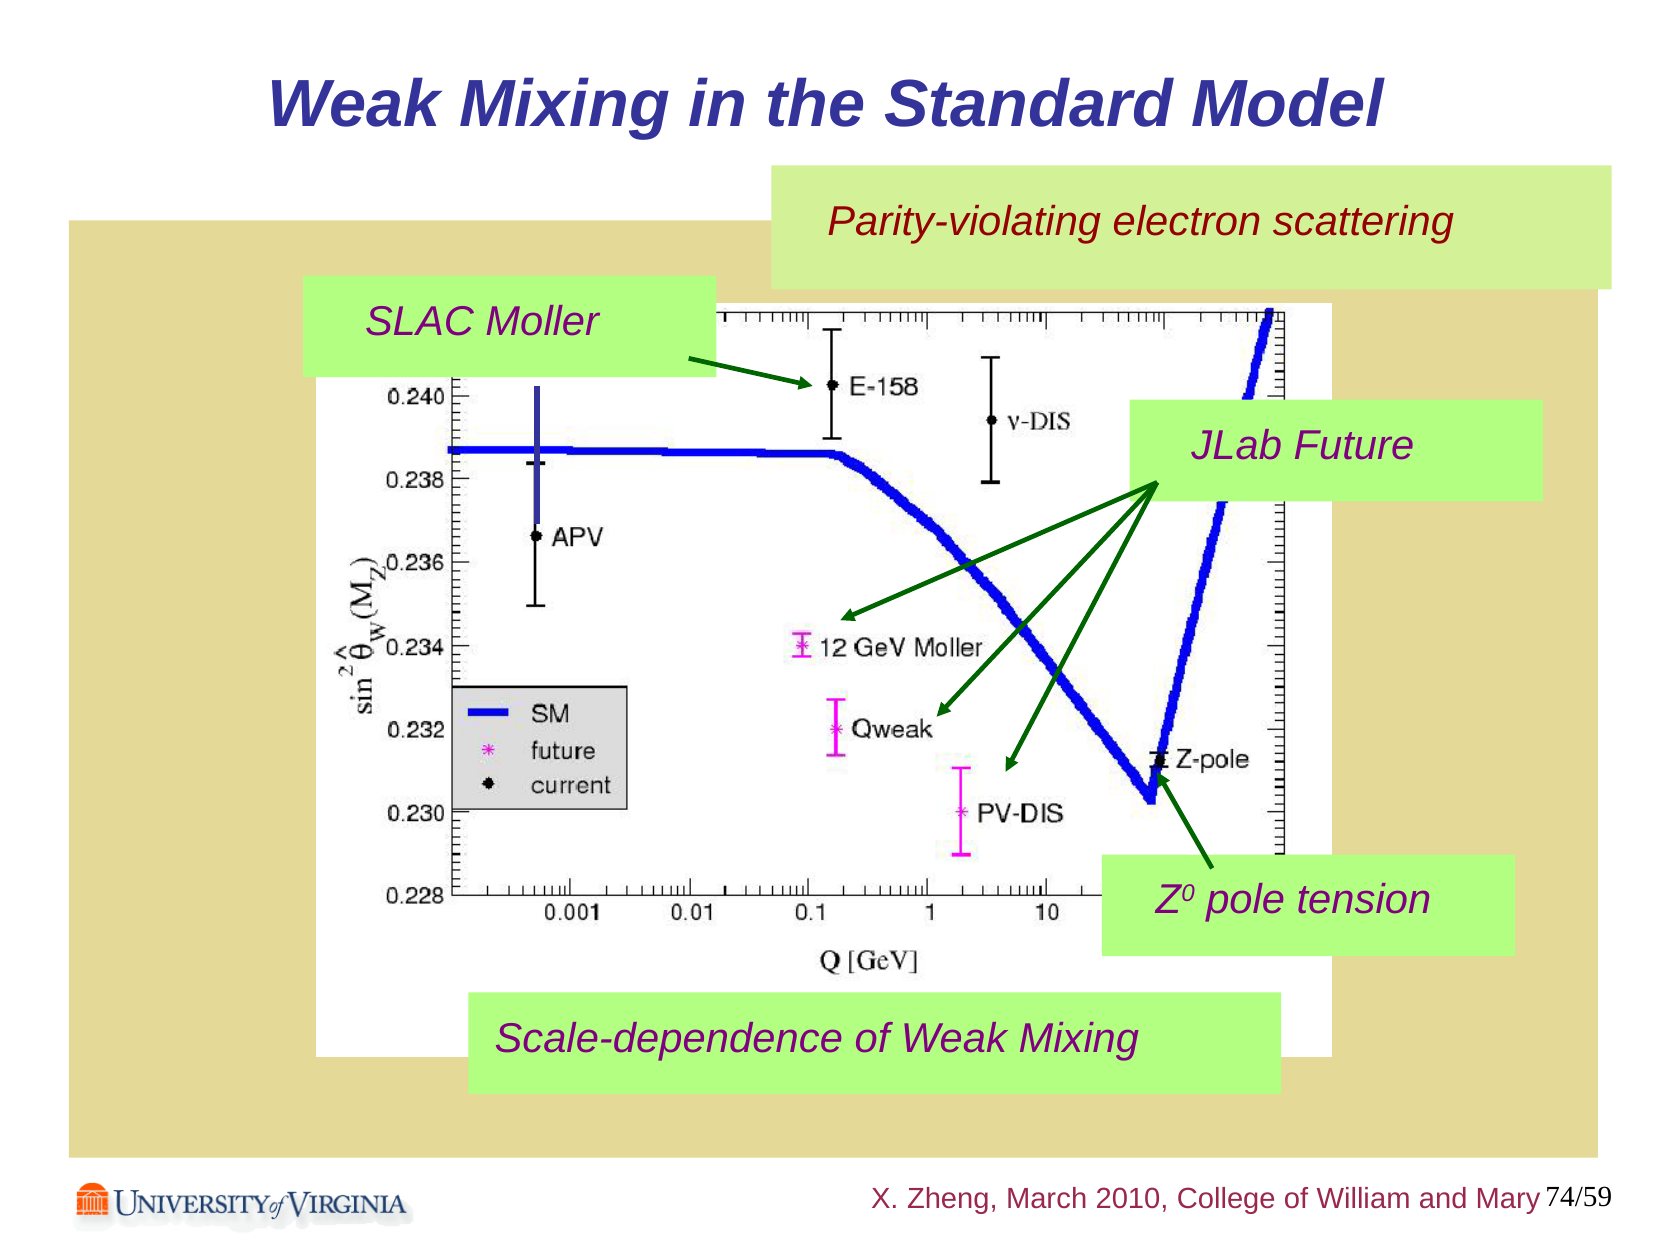

# Weak Mixing in the Standard Model
Parity-violating electron scattering
 SLAC Moller
 JLab Future
 Z0 pole tension
 Scale-dependence of Weak Mixing